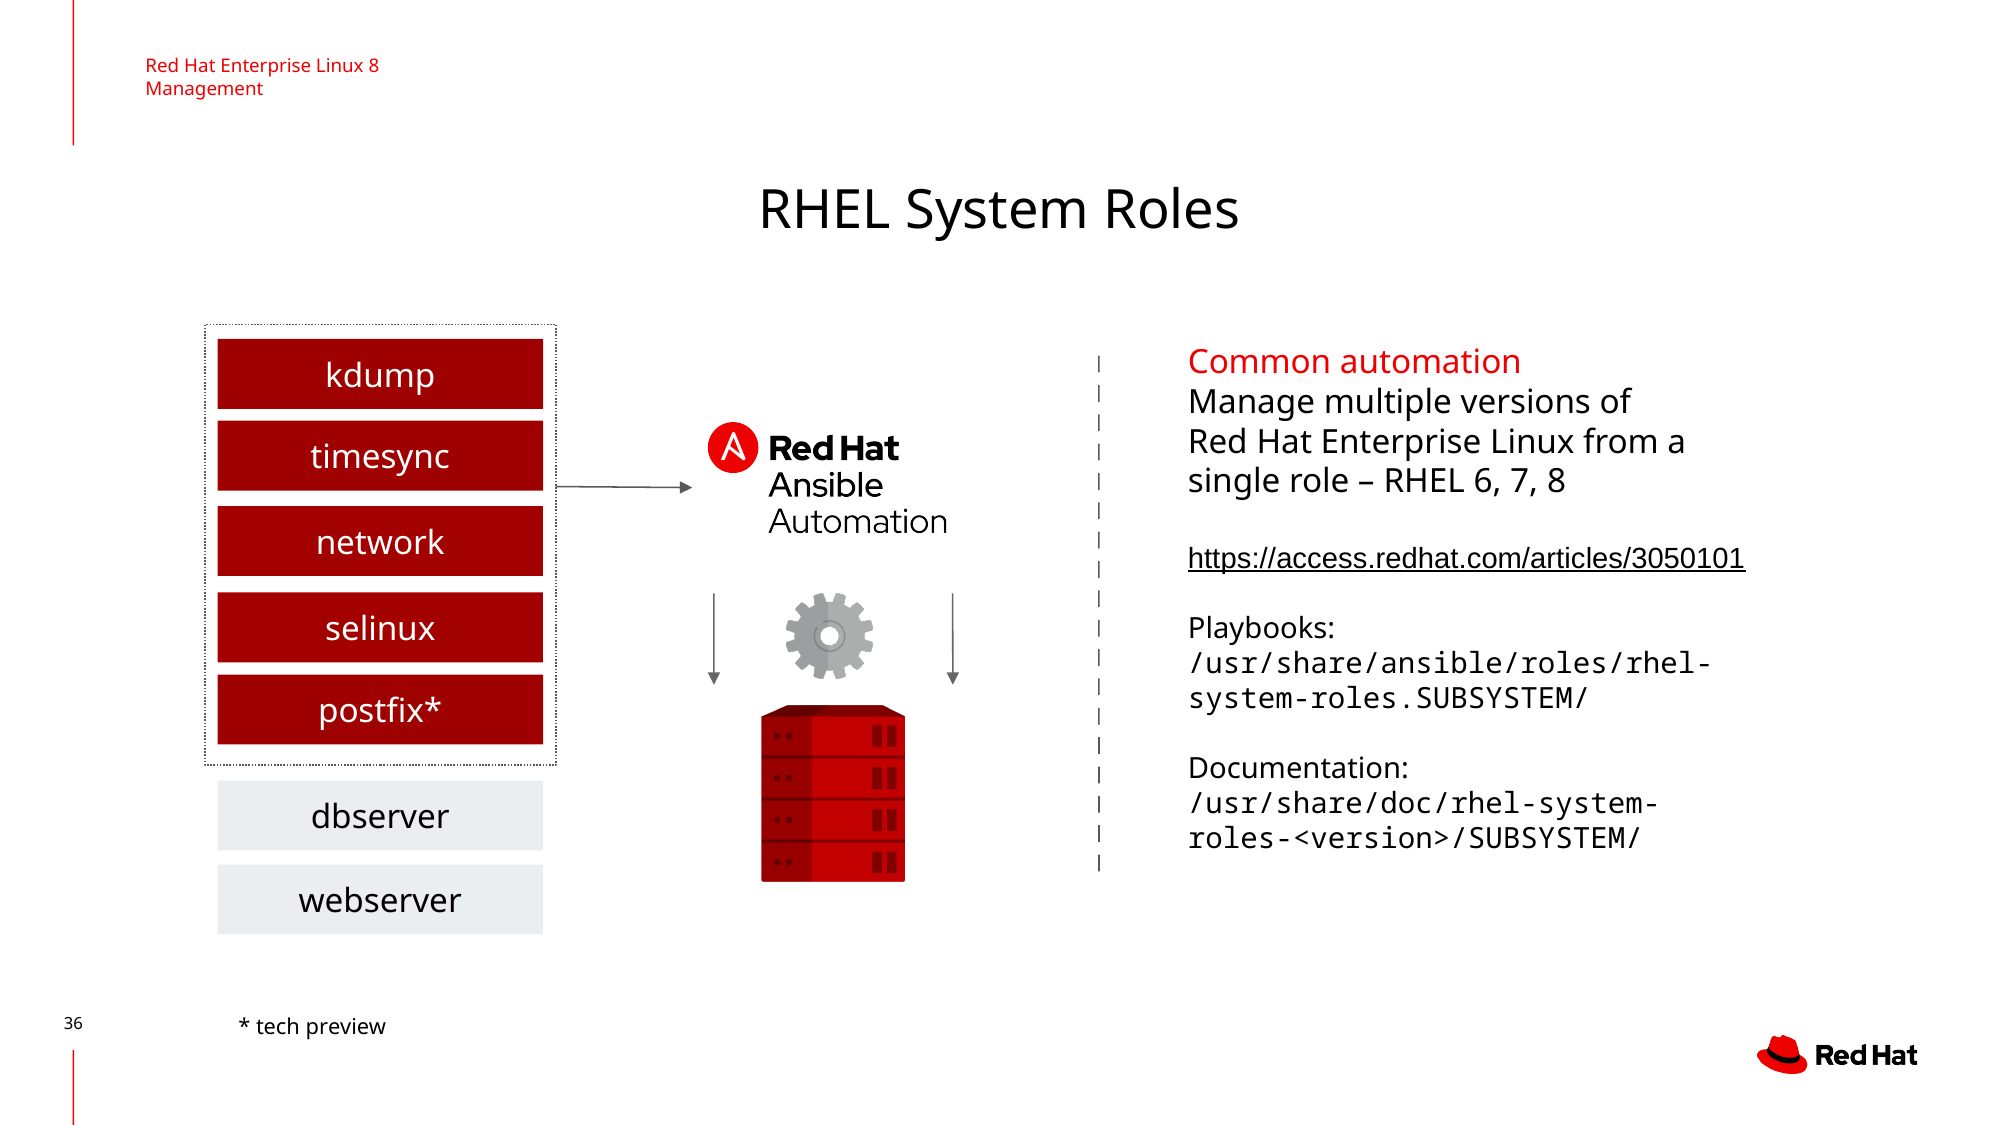

Red Hat Enterprise Linux 8
Management
# RHEL System Roles
kdump
Common automation
Manage multiple versions of
Red Hat Enterprise Linux from a single role – RHEL 6, 7, 8
https://access.redhat.com/articles/3050101
Playbooks:
/usr/share/ansible/roles/rhel-system-roles.SUBSYSTEM/
Documentation:
/usr/share/doc/rhel-system-roles-<version>/SUBSYSTEM/
timesync
network
selinux
postfix*
dbserver
webserver
* tech preview